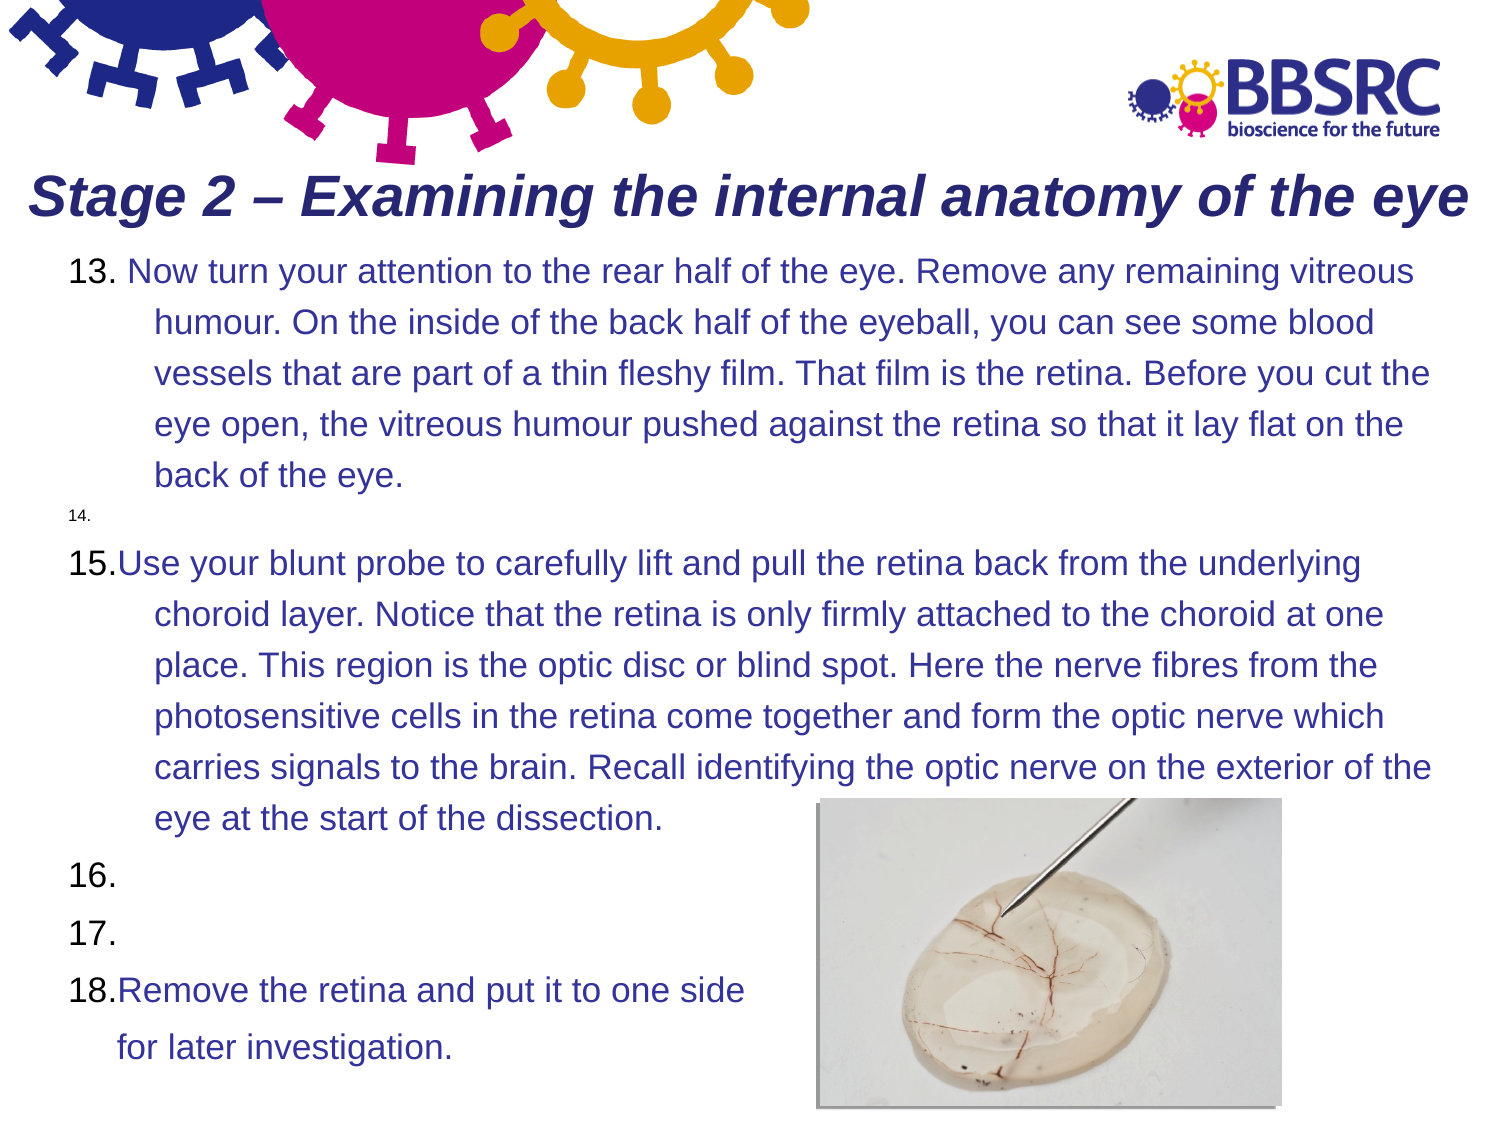

# Stage 2 – Examining the internal anatomy of the eye
 Now turn your attention to the rear half of the eye. Remove any remaining vitreous humour. On the inside of the back half of the eyeball, you can see some blood vessels that are part of a thin fleshy film. That film is the retina. Before you cut the eye open, the vitreous humour pushed against the retina so that it lay flat on the back of the eye.
Use your blunt probe to carefully lift and pull the retina back from the underlying choroid layer. Notice that the retina is only firmly attached to the choroid at one place. This region is the optic disc or blind spot. Here the nerve fibres from the photosensitive cells in the retina come together and form the optic nerve which carries signals to the brain. Recall identifying the optic nerve on the exterior of the eye at the start of the dissection.
Remove the retina and put it to one side
 for later investigation.